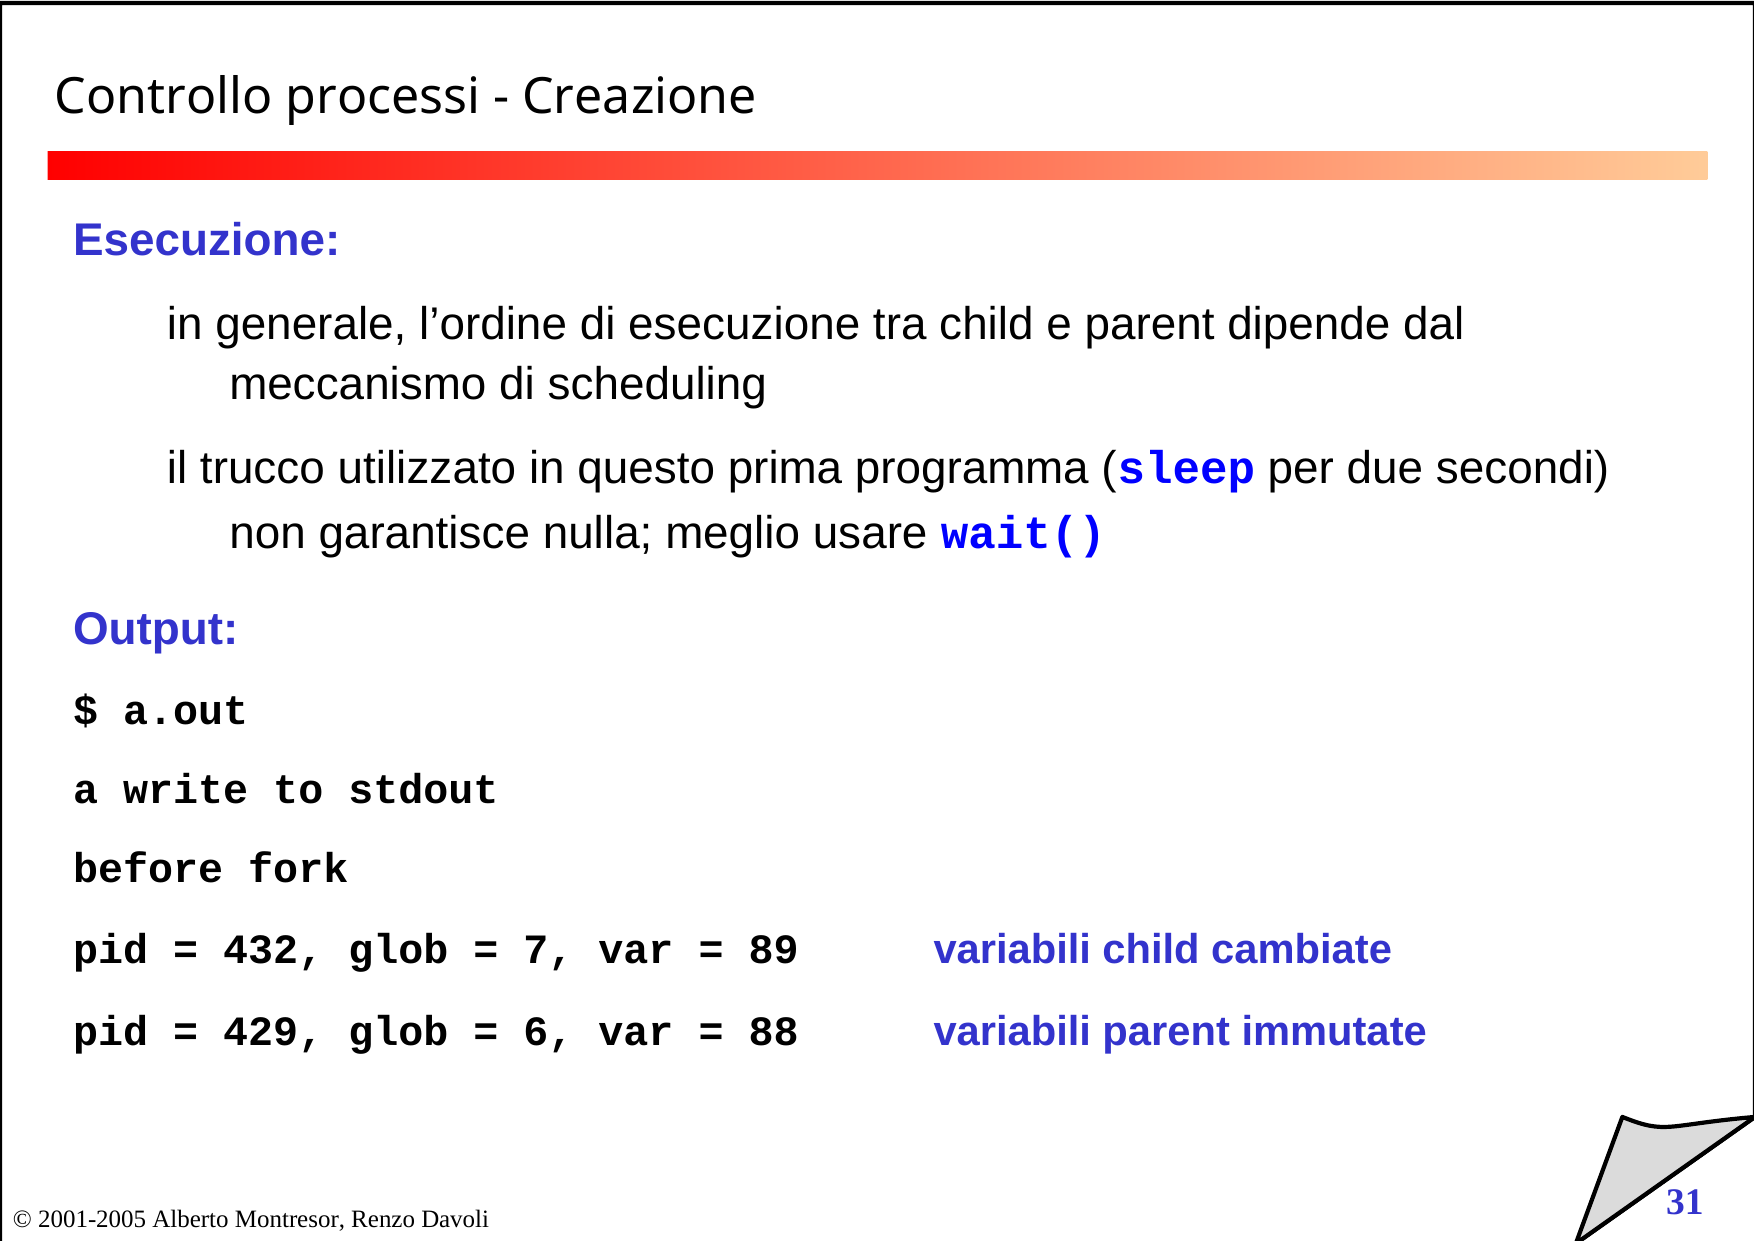

# Controllo processi - Creazione
Esecuzione:
in generale, l’ordine di esecuzione tra child e parent dipende dal meccanismo di scheduling
il trucco utilizzato in questo prima programma (sleep per due secondi) non garantisce nulla; meglio usare wait()
Output:
$ a.out
a write to stdout
before fork
pid = 432, glob = 7, var = 89	variabili child cambiate
pid = 429, glob = 6, var = 88	variabili parent immutate